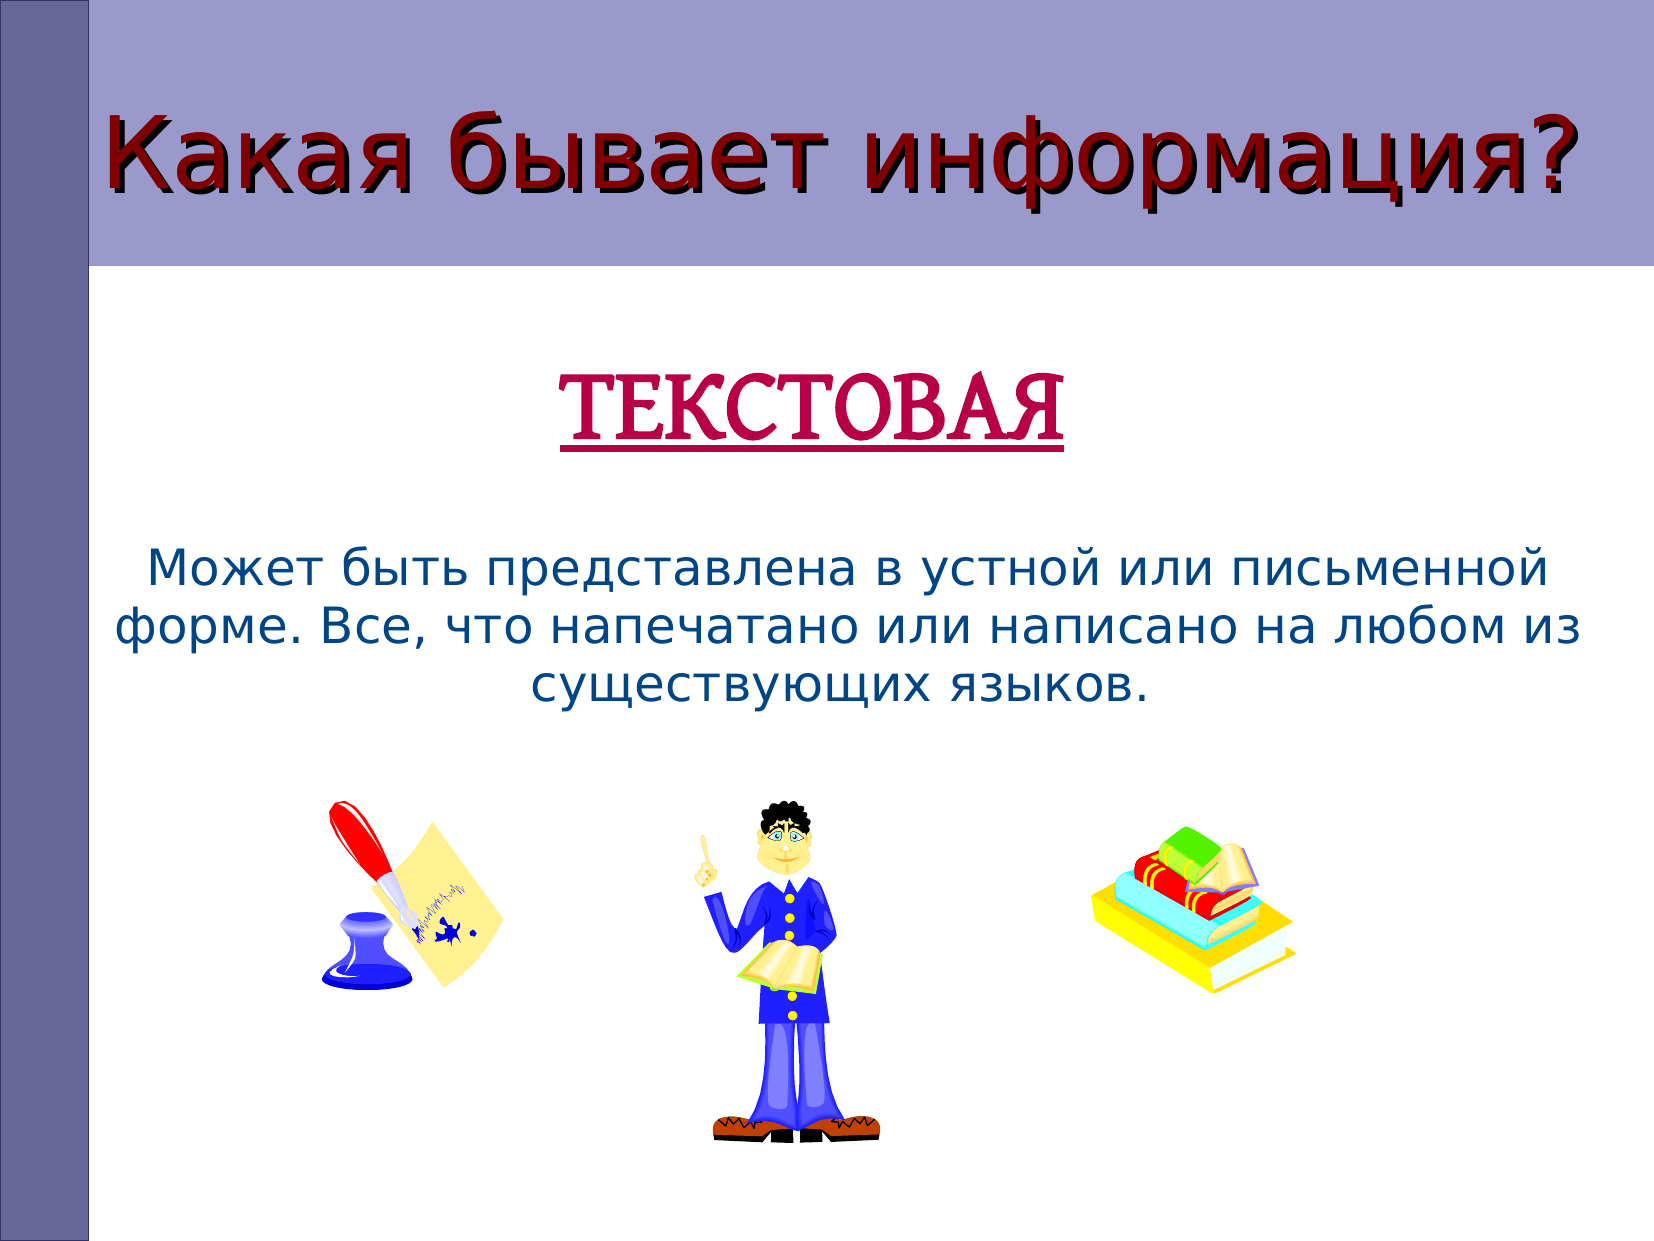

Какая бывает информация?
ТЕКСТОВАЯ
Может быть представлена в устной или письменной форме. Все, что напечатано или написано на любом из существующих языков.